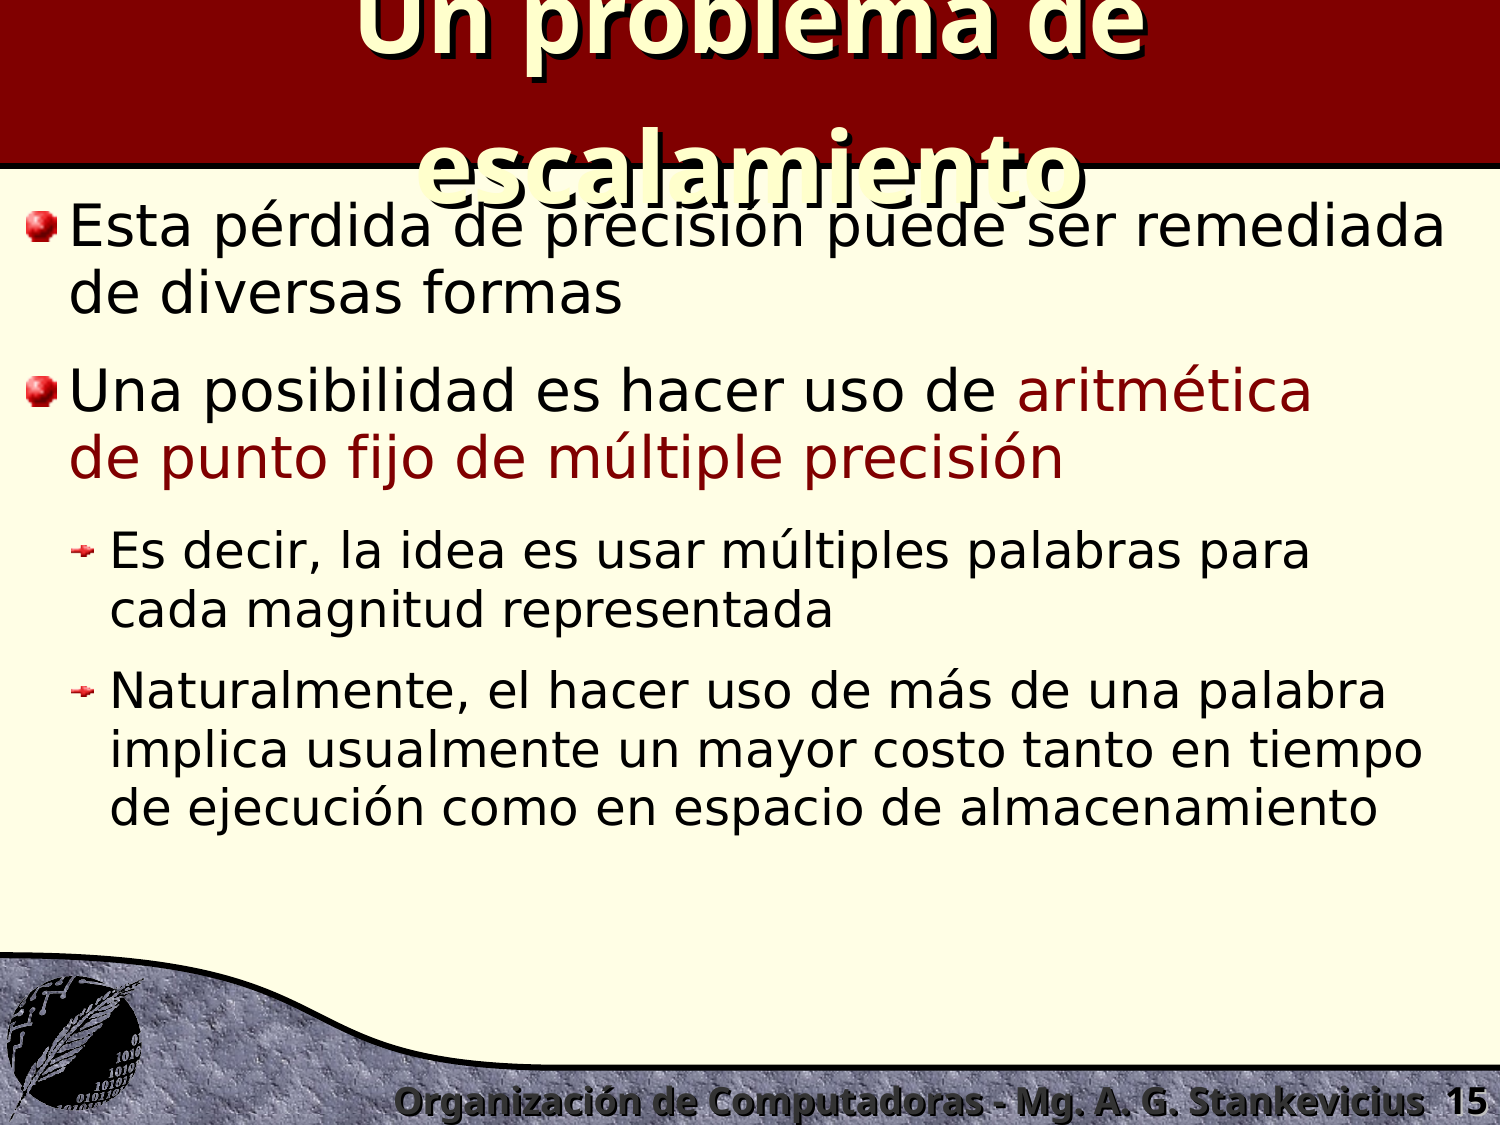

# Un problema de escalamiento
Esta pérdida de precisión puede ser remediada de diversas formas
Una posibilidad es hacer uso de aritmética
de punto fijo de múltiple precisión
Es decir, la idea es usar múltiples palabras para
cada magnitud representada
Naturalmente, el hacer uso de más de una palabra implica usualmente un mayor costo tanto en tiempo
de ejecución como en espacio de almacenamiento
15